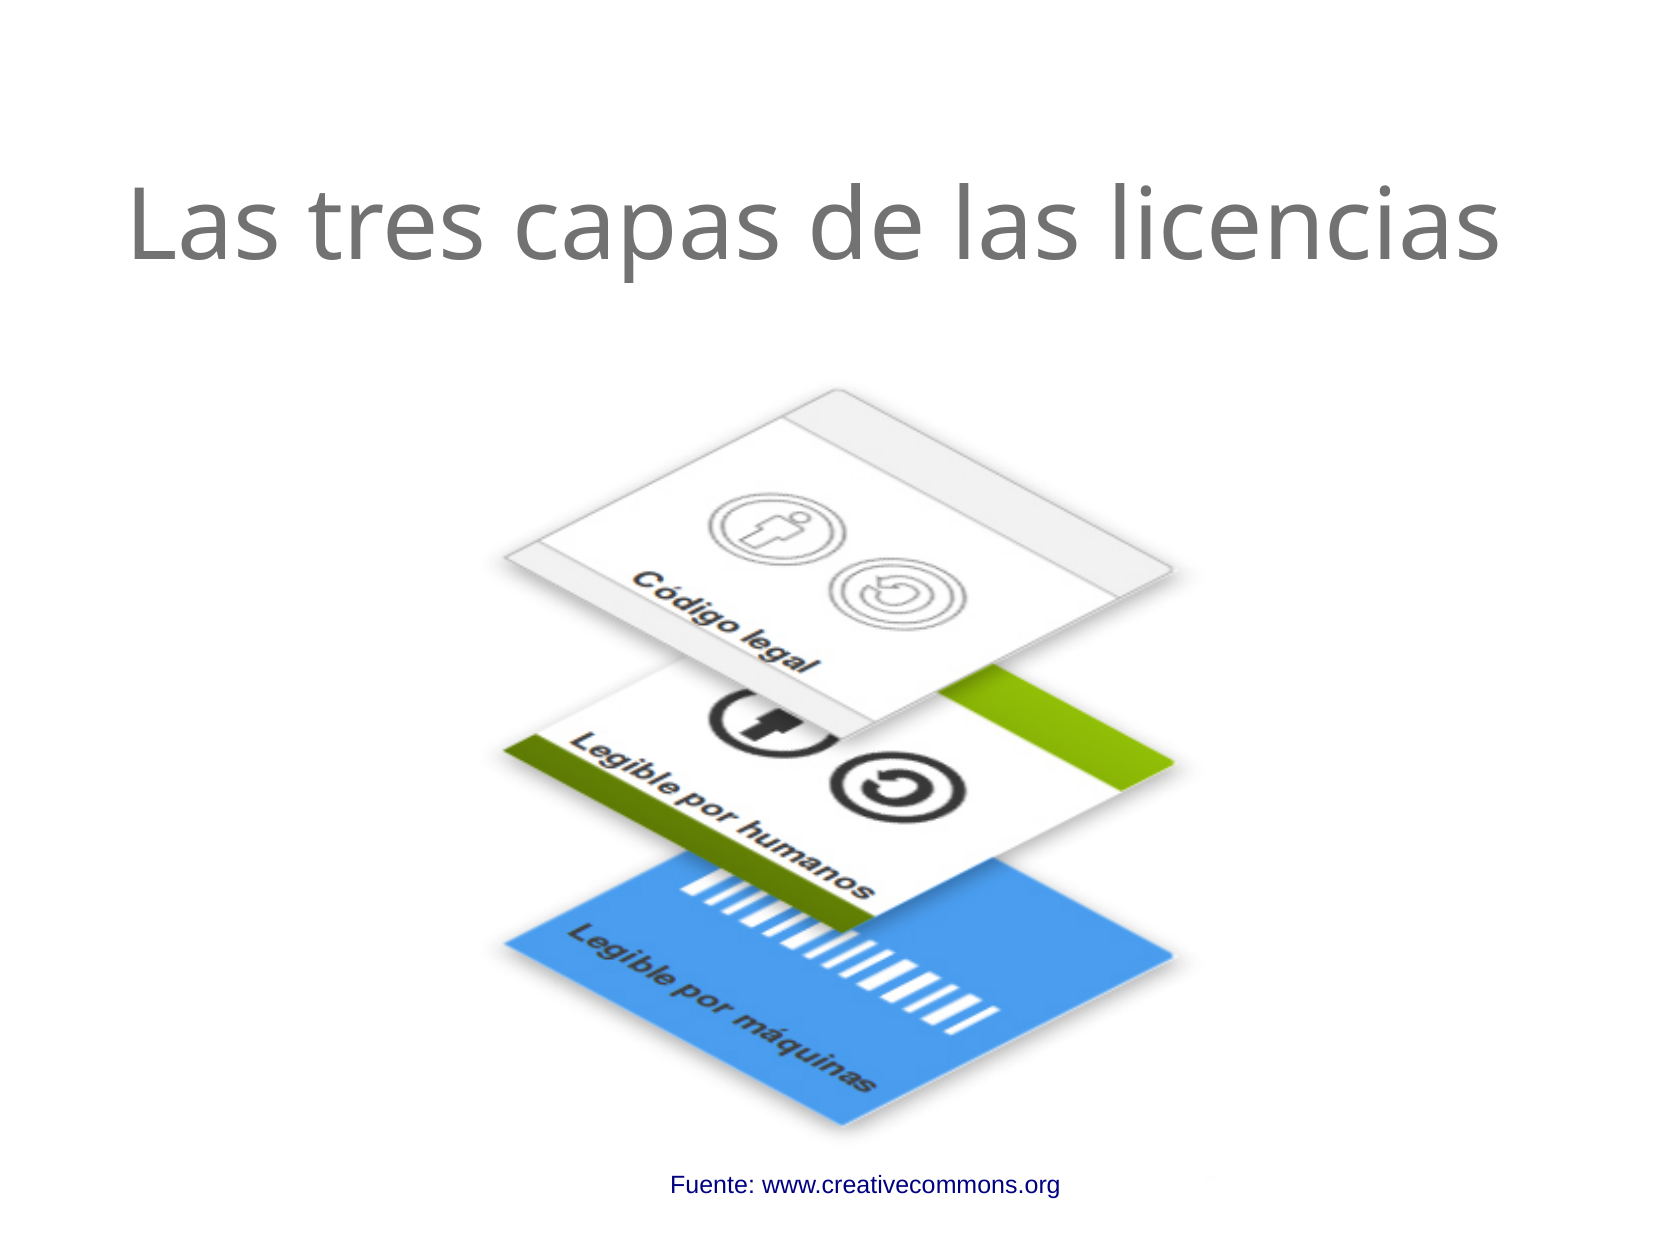

Las tres capas de las licencias
Fuente: www.creativecommons.org